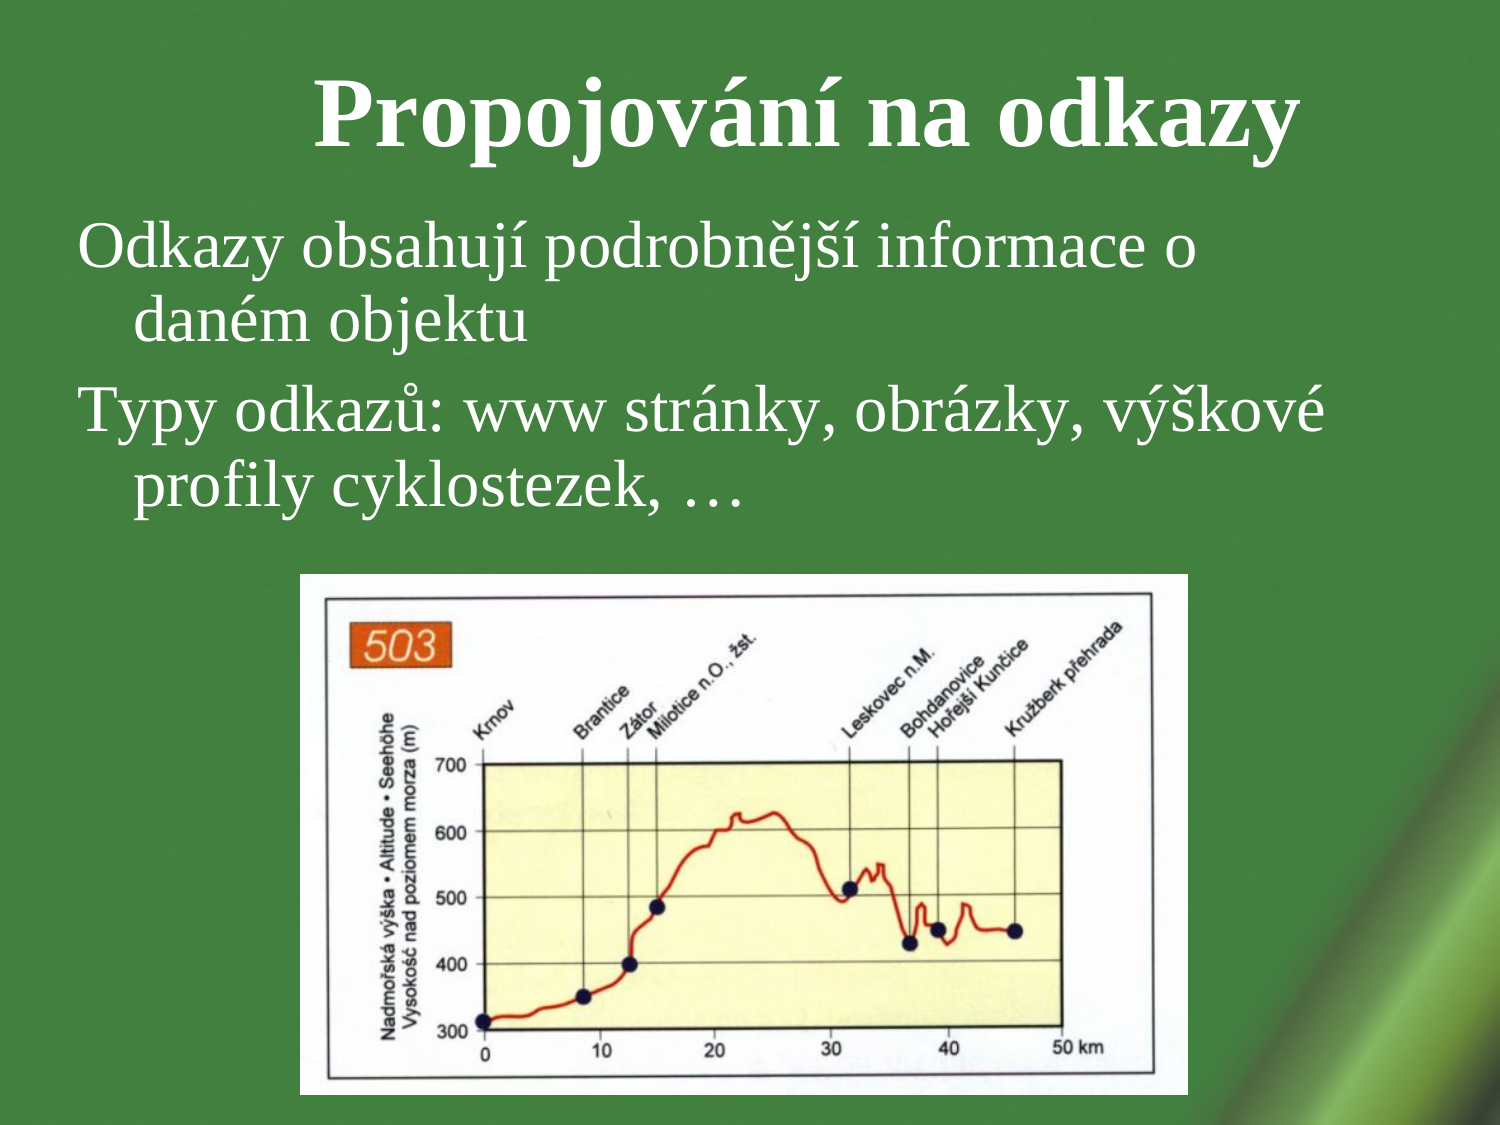

# Propojování na odkazy
Odkazy obsahují podrobnější informace o daném objektu
Typy odkazů: www stránky, obrázky, výškové profily cyklostezek, …